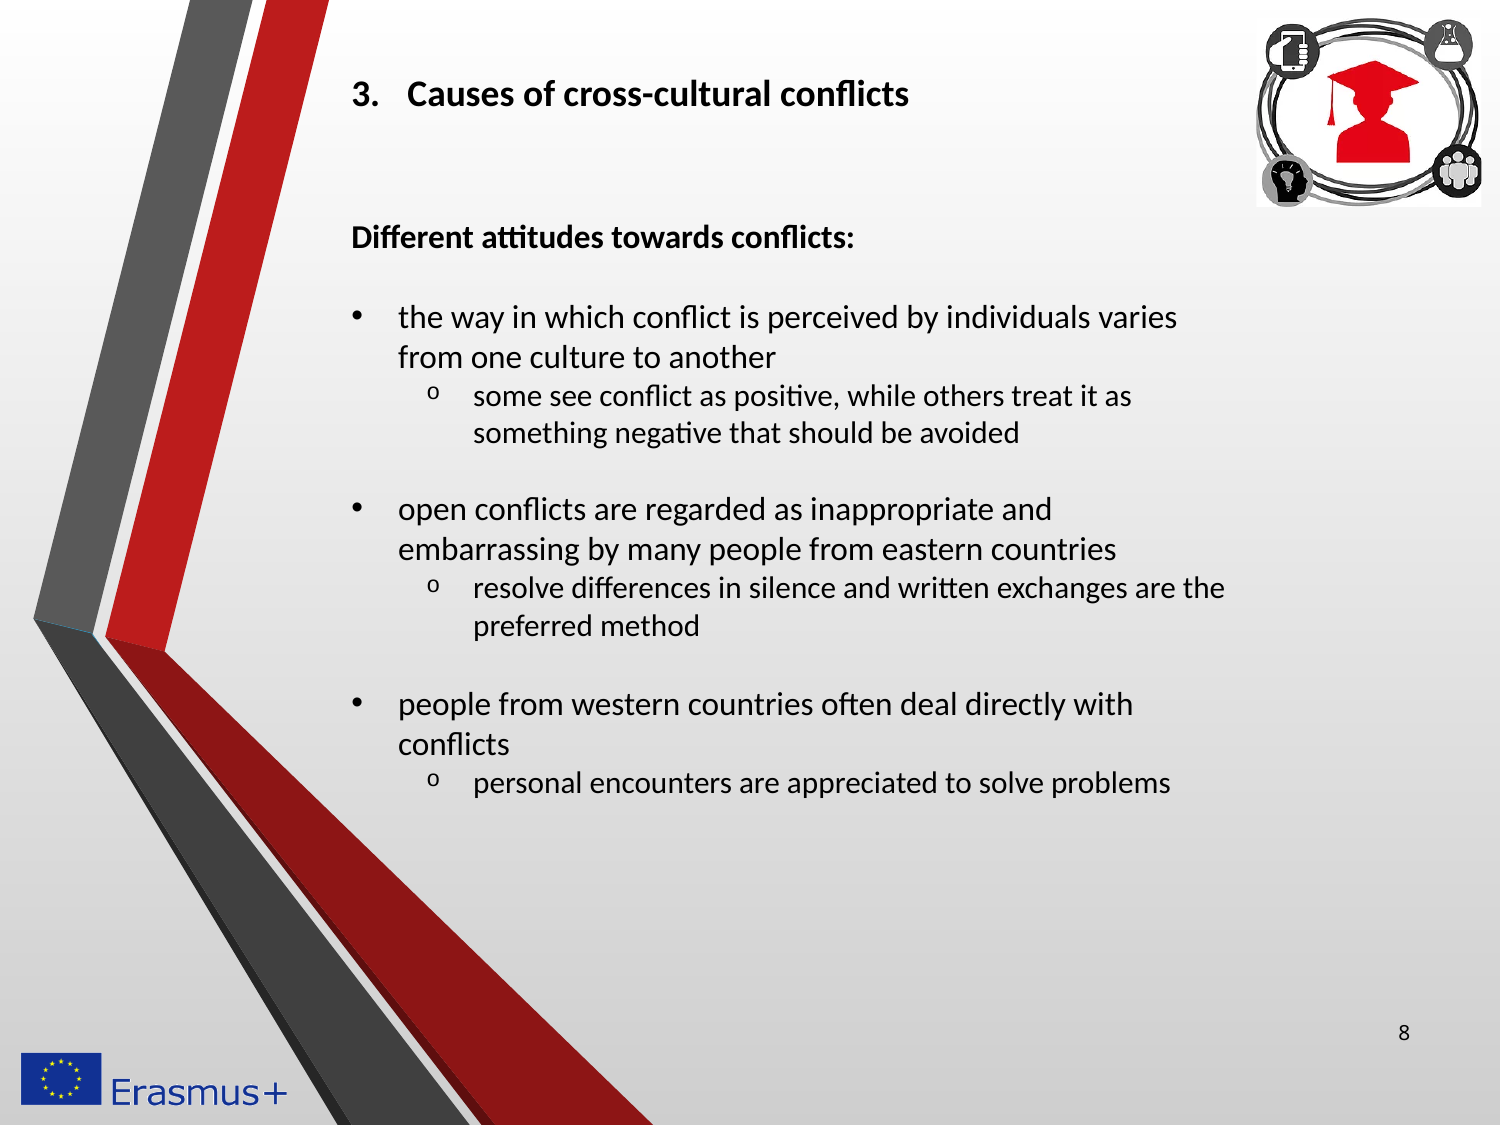

Causes of cross-cultural conflicts
Different attitudes towards conflicts:
the way in which conflict is perceived by individuals varies from one culture to another
some see conflict as positive, while others treat it as something negative that should be avoided
open conflicts are regarded as inappropriate and embarrassing by many people from eastern countries
resolve differences in silence and written exchanges are the preferred method
people from western countries often deal directly with conflicts
personal encounters are appreciated to solve problems